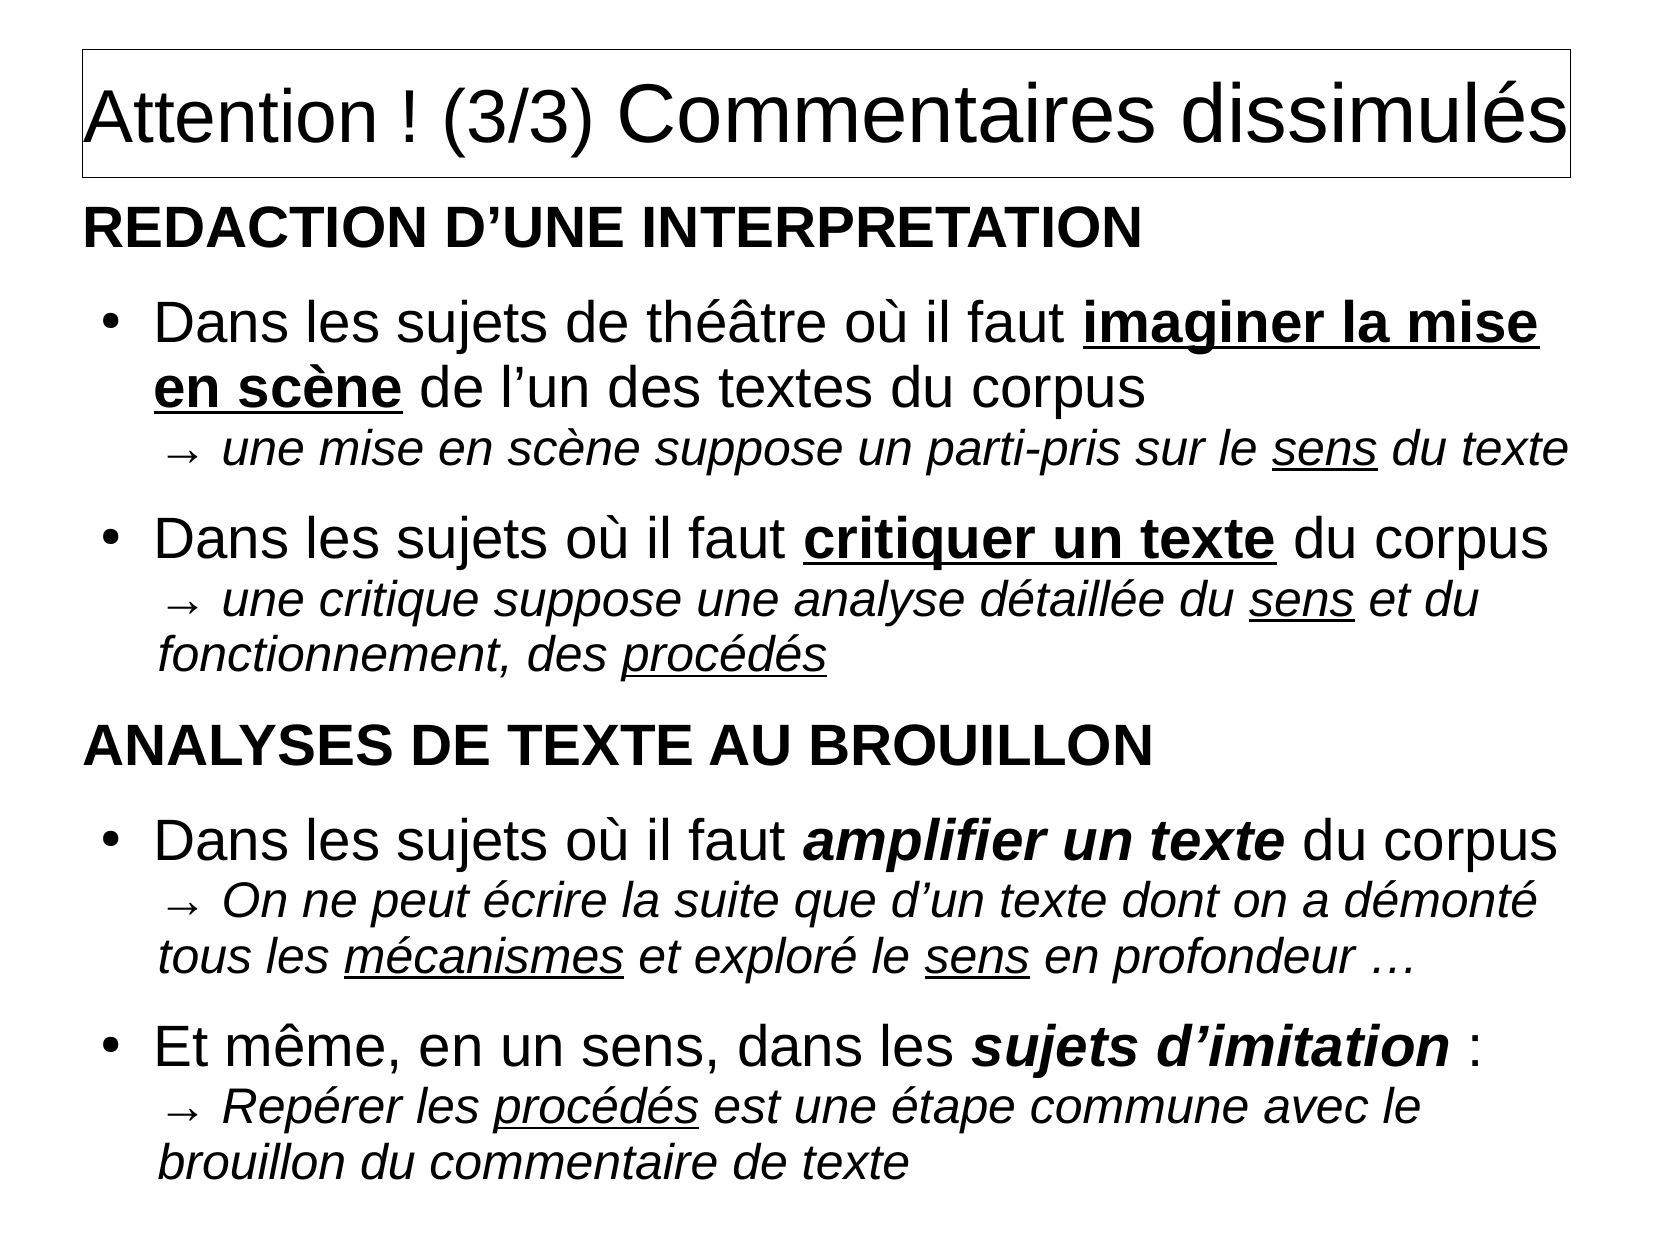

# Attention ! (3/3) Commentaires dissimulés
REDACTION D’UNE INTERPRETATION
Dans les sujets de théâtre où il faut imaginer la mise en scène de l’un des textes du corpus
→ une mise en scène suppose un parti-pris sur le sens du texte
Dans les sujets où il faut critiquer un texte du corpus
→ une critique suppose une analyse détaillée du sens et du fonctionnement, des procédés
ANALYSES DE TEXTE AU BROUILLON
Dans les sujets où il faut amplifier un texte du corpus
→ On ne peut écrire la suite que d’un texte dont on a démonté tous les mécanismes et exploré le sens en profondeur …
Et même, en un sens, dans les sujets d’imitation :
→ Repérer les procédés est une étape commune avec le brouillon du commentaire de texte